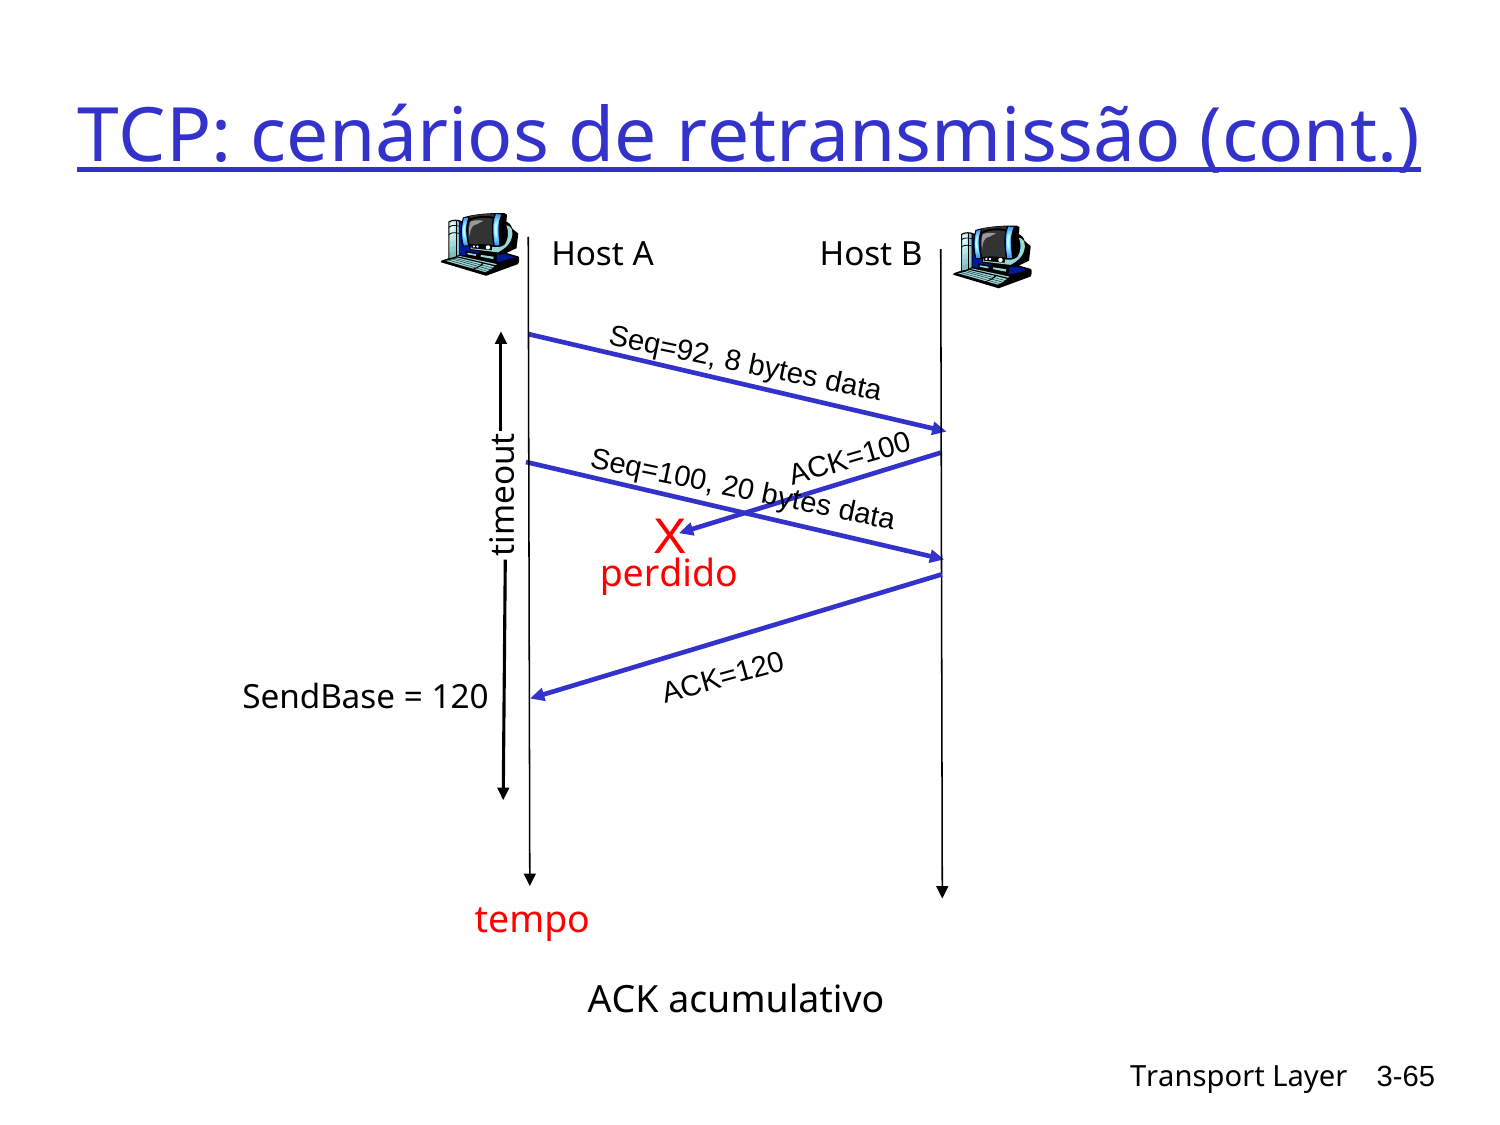

# TCP: cenários de retransmissão (cont.)
Host A
Host B
Seq=92, 8 bytes data
ACK=100
Seq=100, 20 bytes data
timeout
X
perdido
ACK=120
SendBase = 120
tempo
ACK acumulativo
Transport Layer